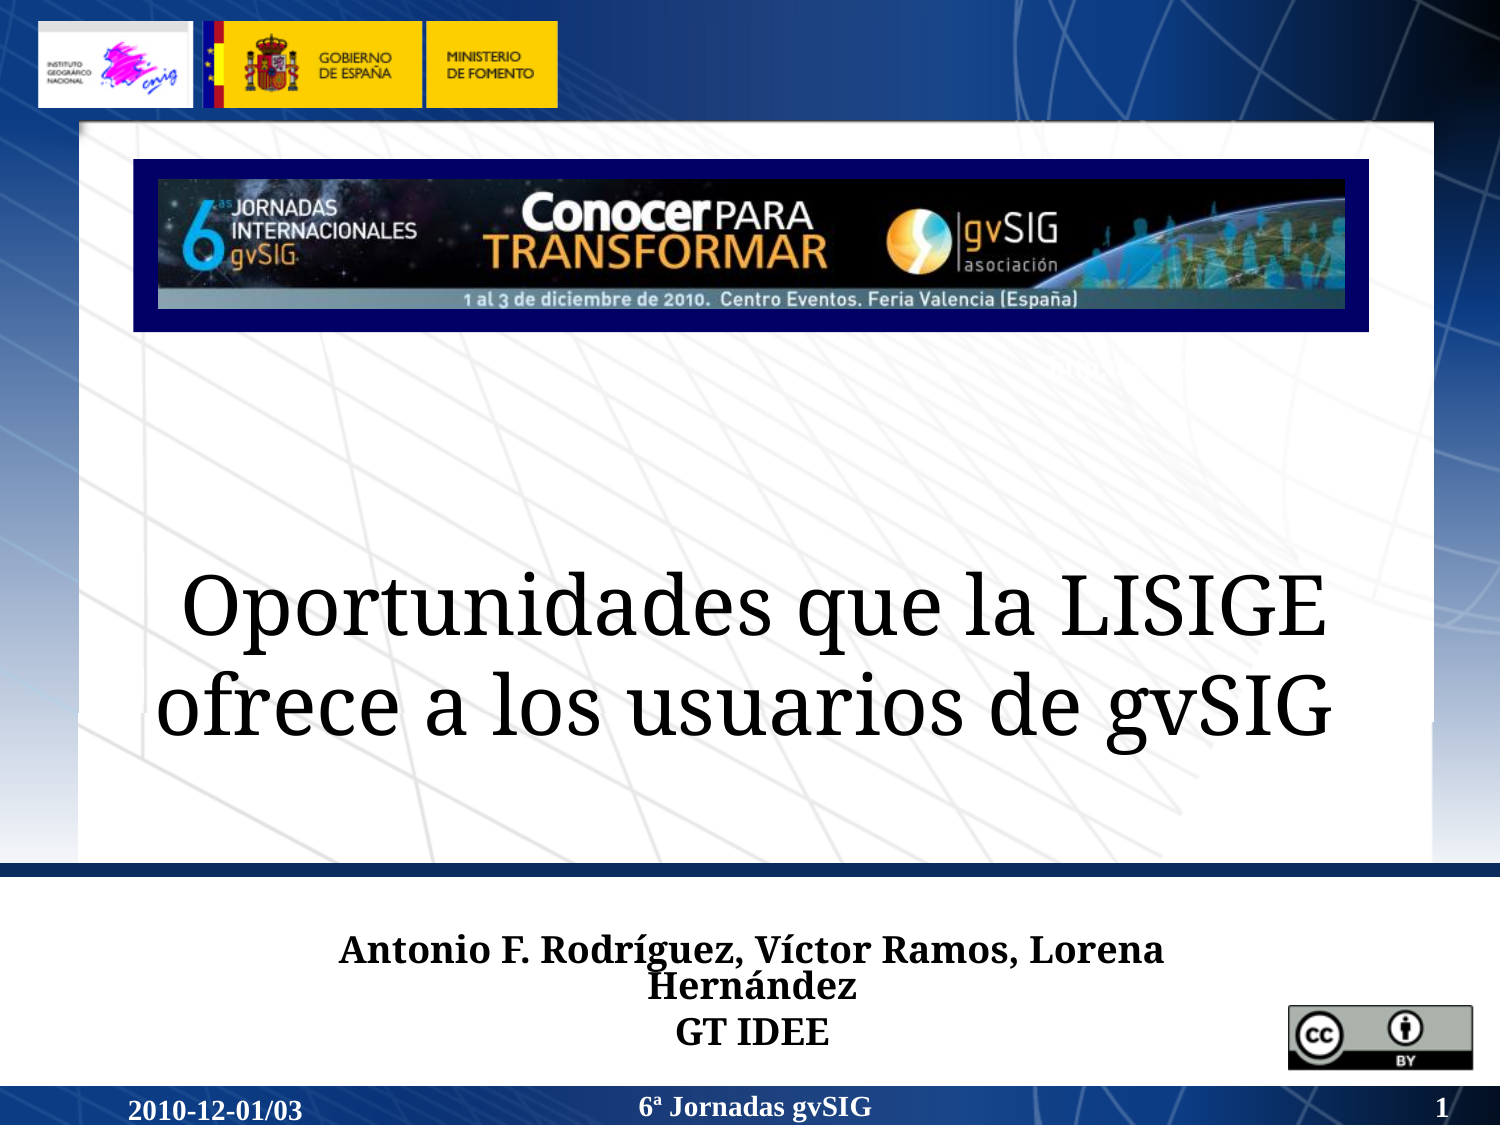

Oportunidades que la LISIGE ofrece a los usuarios de gvSIG
# Antonio F. Rodríguez, Víctor Ramos, Lorena Hernández
GT IDEE